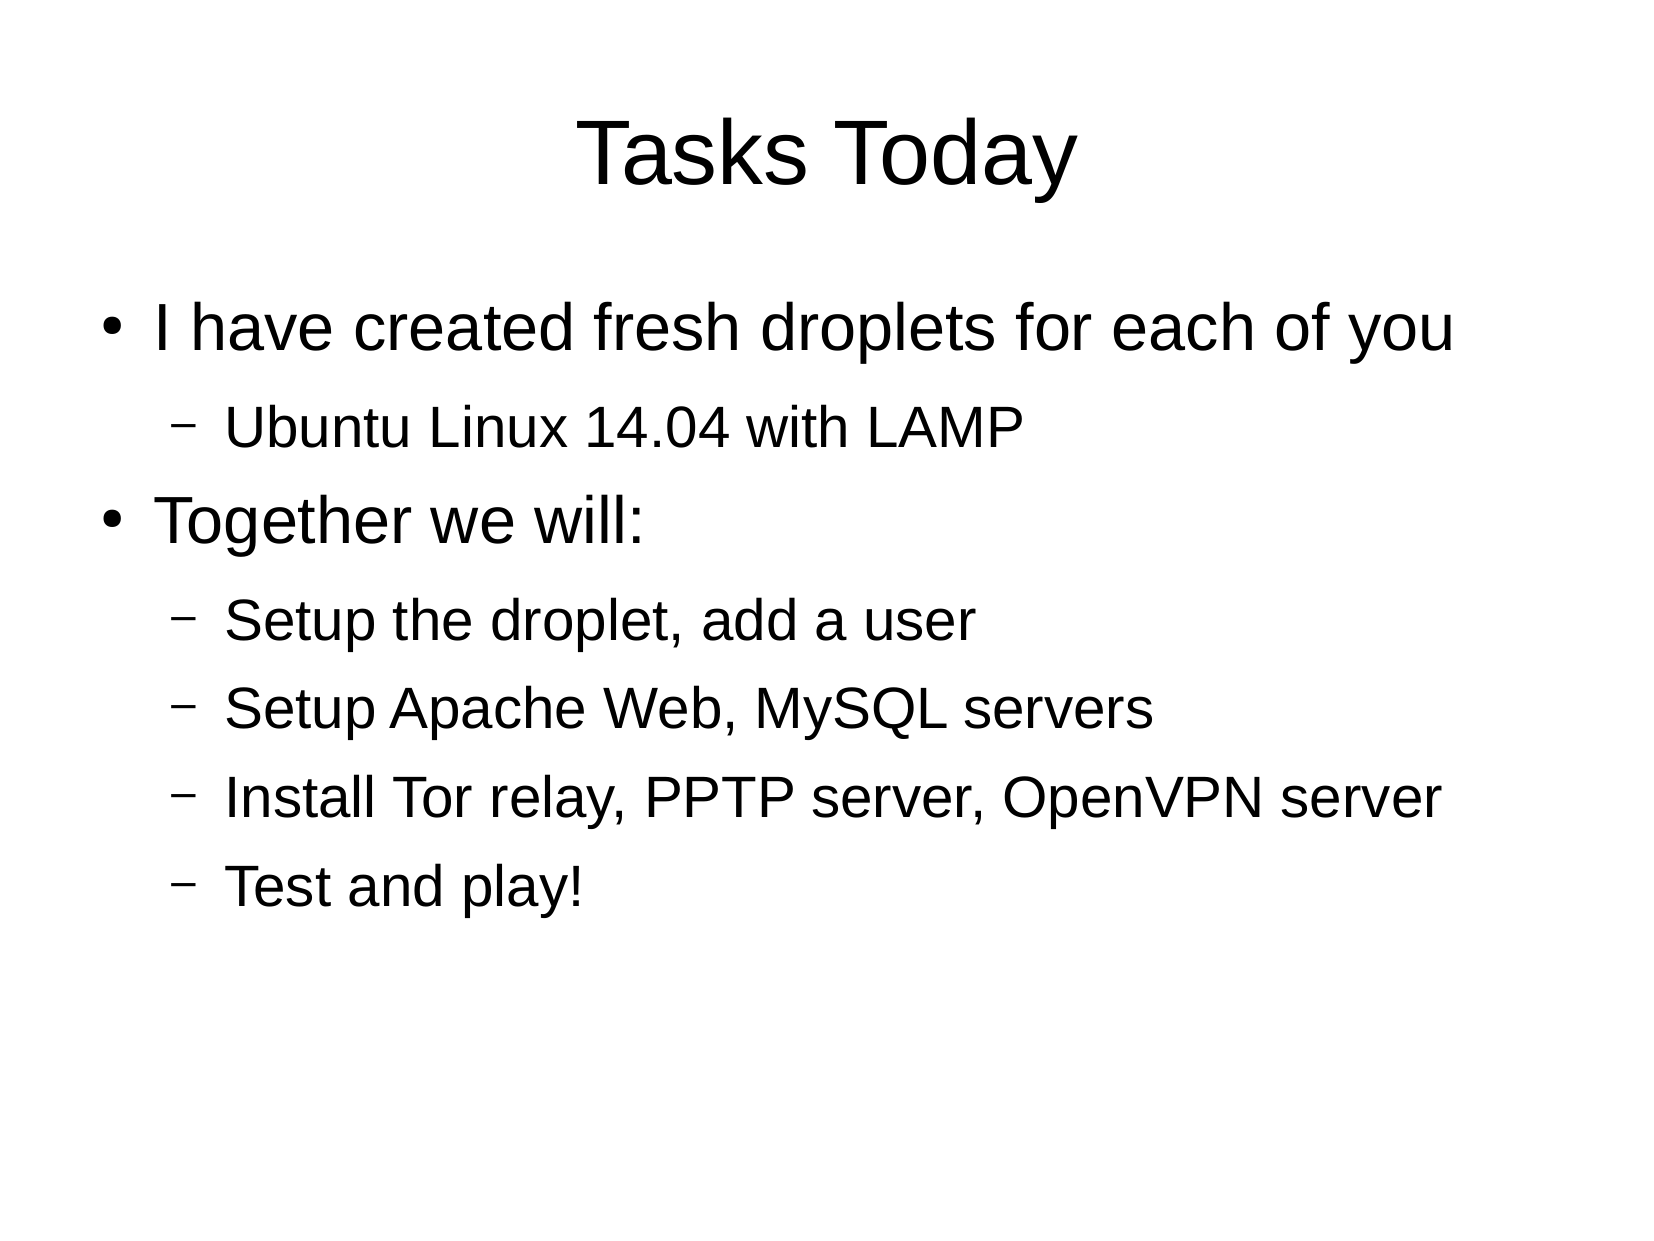

# Tasks Today
I have created fresh droplets for each of you
Ubuntu Linux 14.04 with LAMP
Together we will:
Setup the droplet, add a user
Setup Apache Web, MySQL servers
Install Tor relay, PPTP server, OpenVPN server
Test and play!